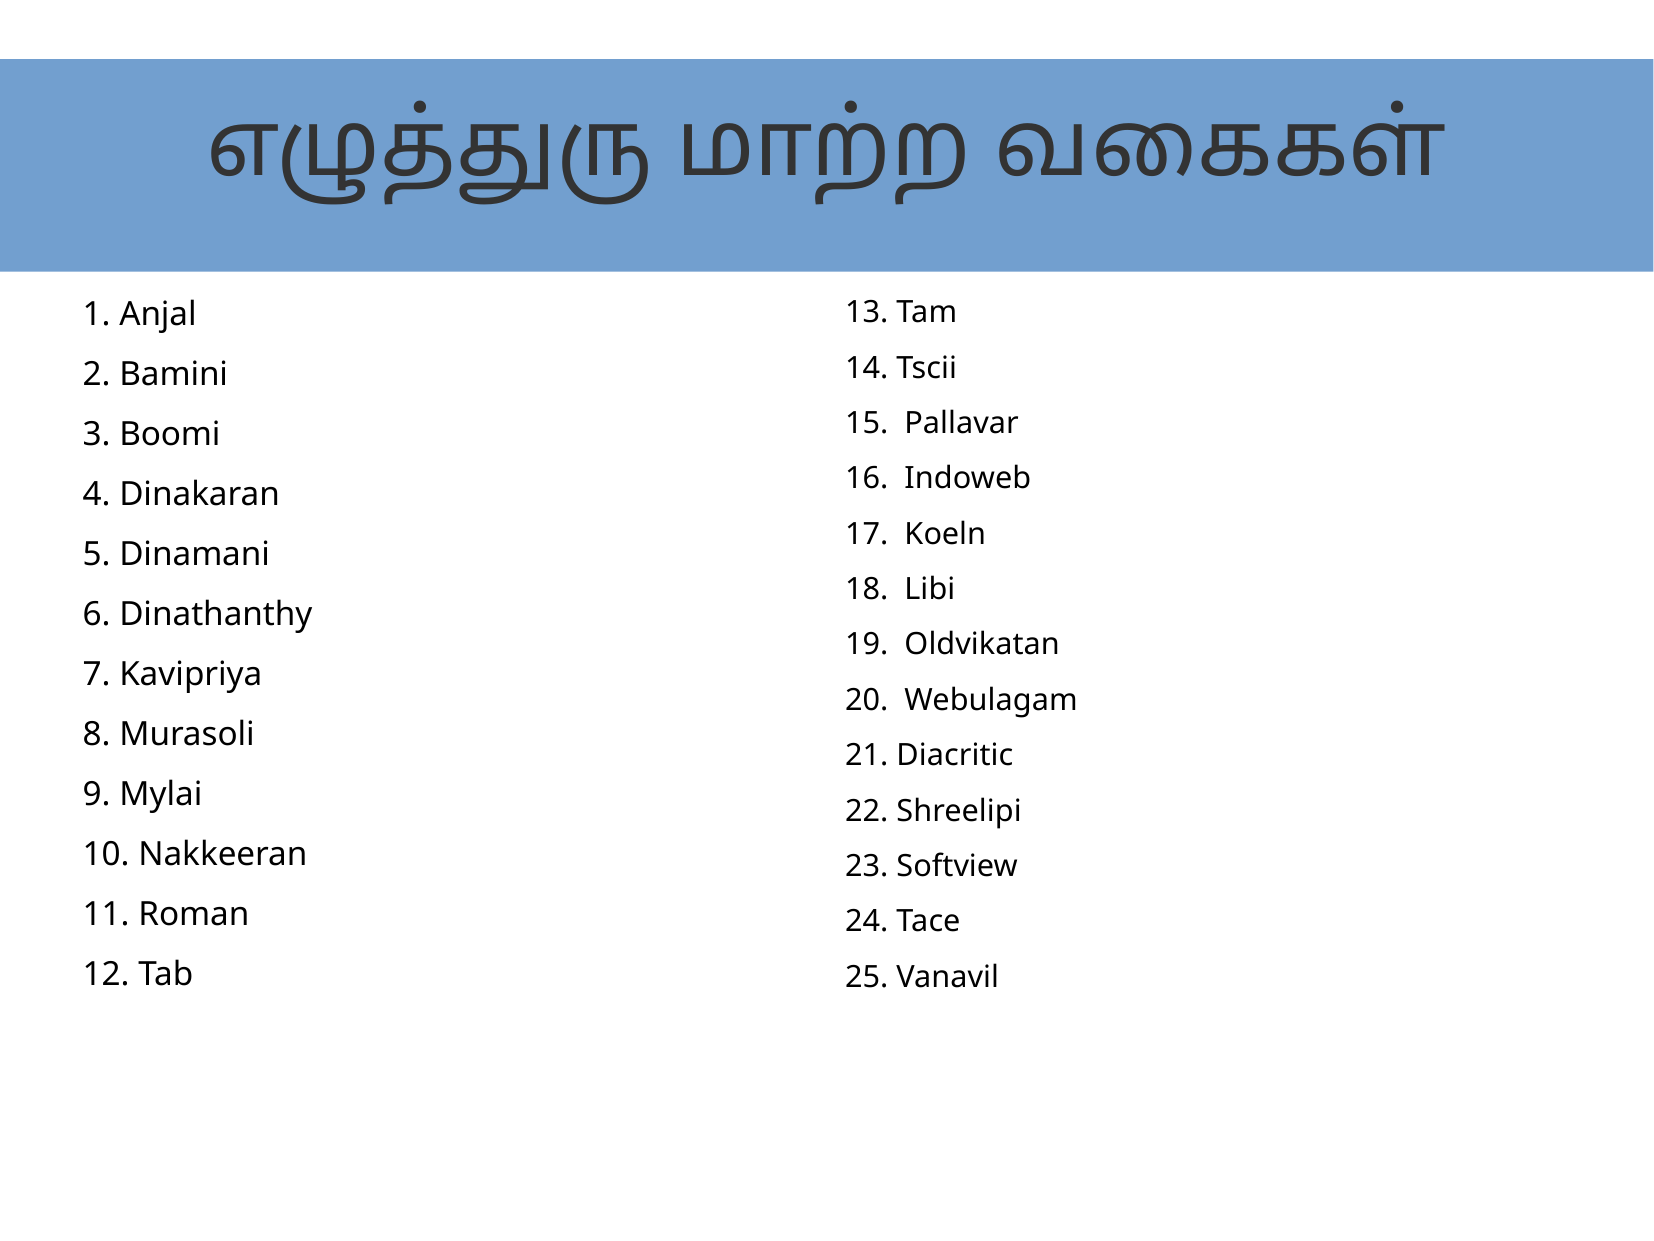

# எழுத்துரு மாற்ற வகைகள்
1. Anjal
2. Bamini
3. Boomi
4. Dinakaran
5. Dinamani
6. Dinathanthy
7. Kavipriya
8. Murasoli
9. Mylai
10. Nakkeeran
11. Roman
12. Tab
13. Tam
14. Tscii
15. Pallavar
16. Indoweb
17. Koeln
18. Libi
19. Oldvikatan
20. Webulagam
21. Diacritic
22. Shreelipi
23. Softview
24. Tace
25. Vanavil